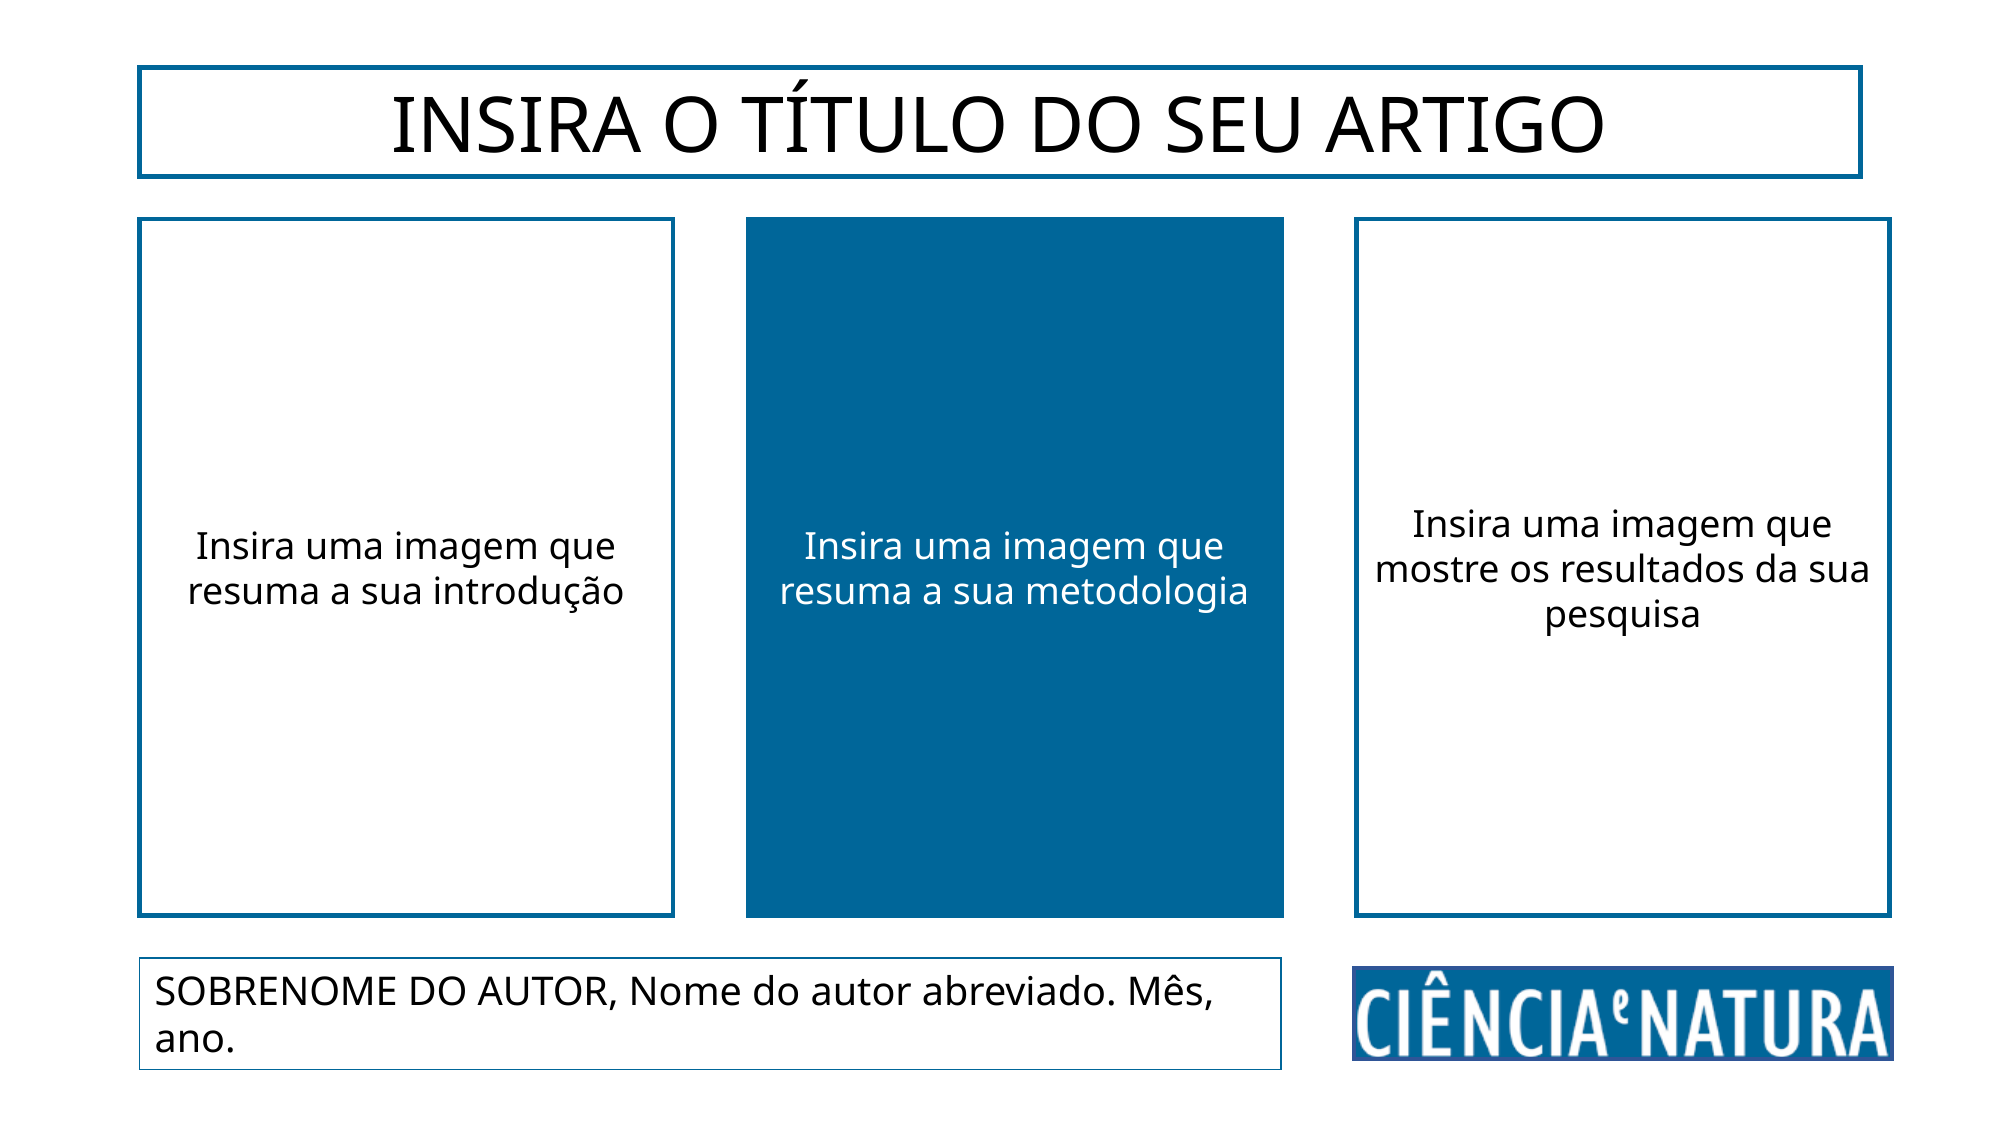

INSIRA O TÍTULO DO SEU ARTIGO
Insira uma imagem que resuma a sua introdução
Insira uma imagem que resuma a sua metodologia
Insira uma imagem que mostre os resultados da sua pesquisa
SOBRENOME DO AUTOR, Nome do autor abreviado. Mês, ano.